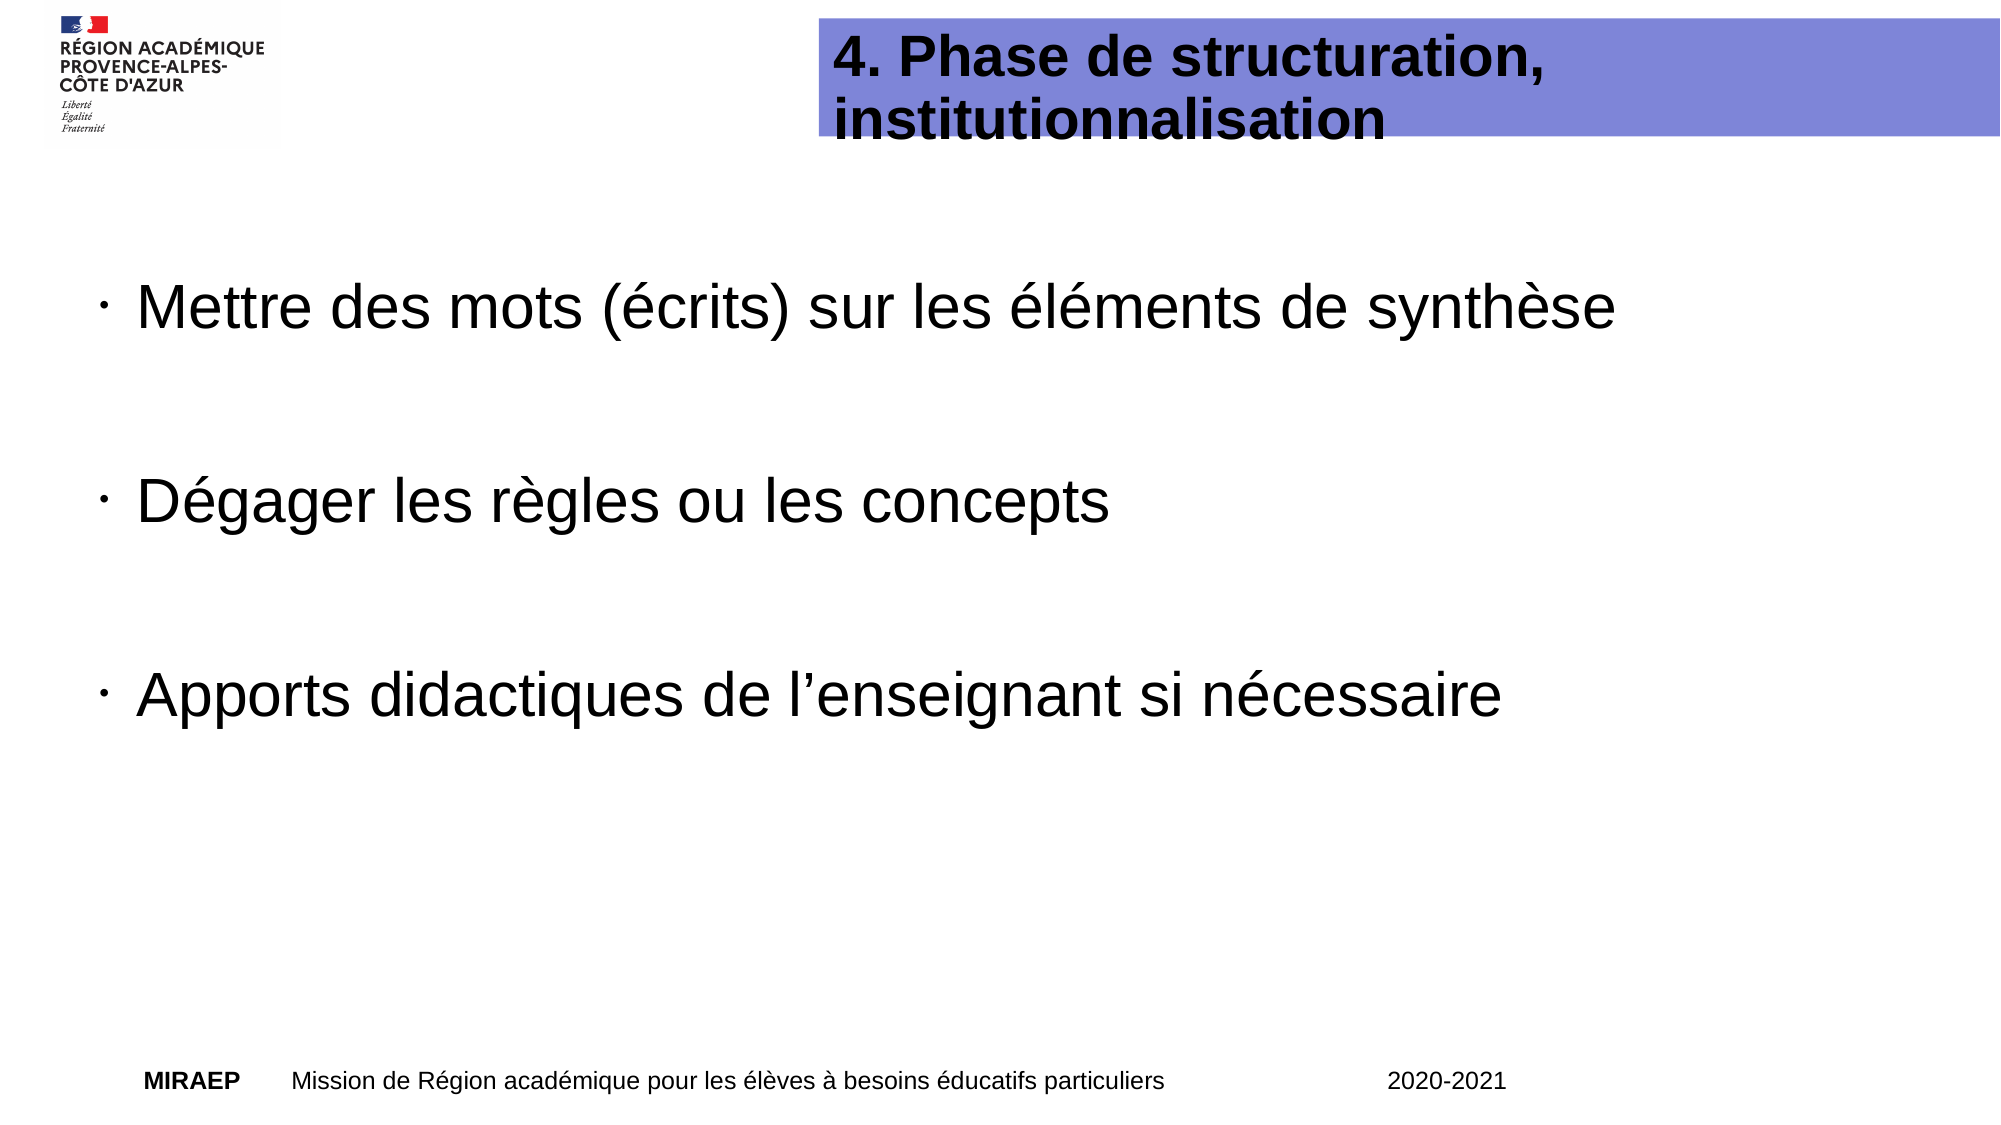

4. Phase de structuration,
institutionnalisation
# Mettre des mots (écrits) sur les éléments de synthèse
Dégager les règles ou les concepts
Apports didactiques de l’enseignant si nécessaire